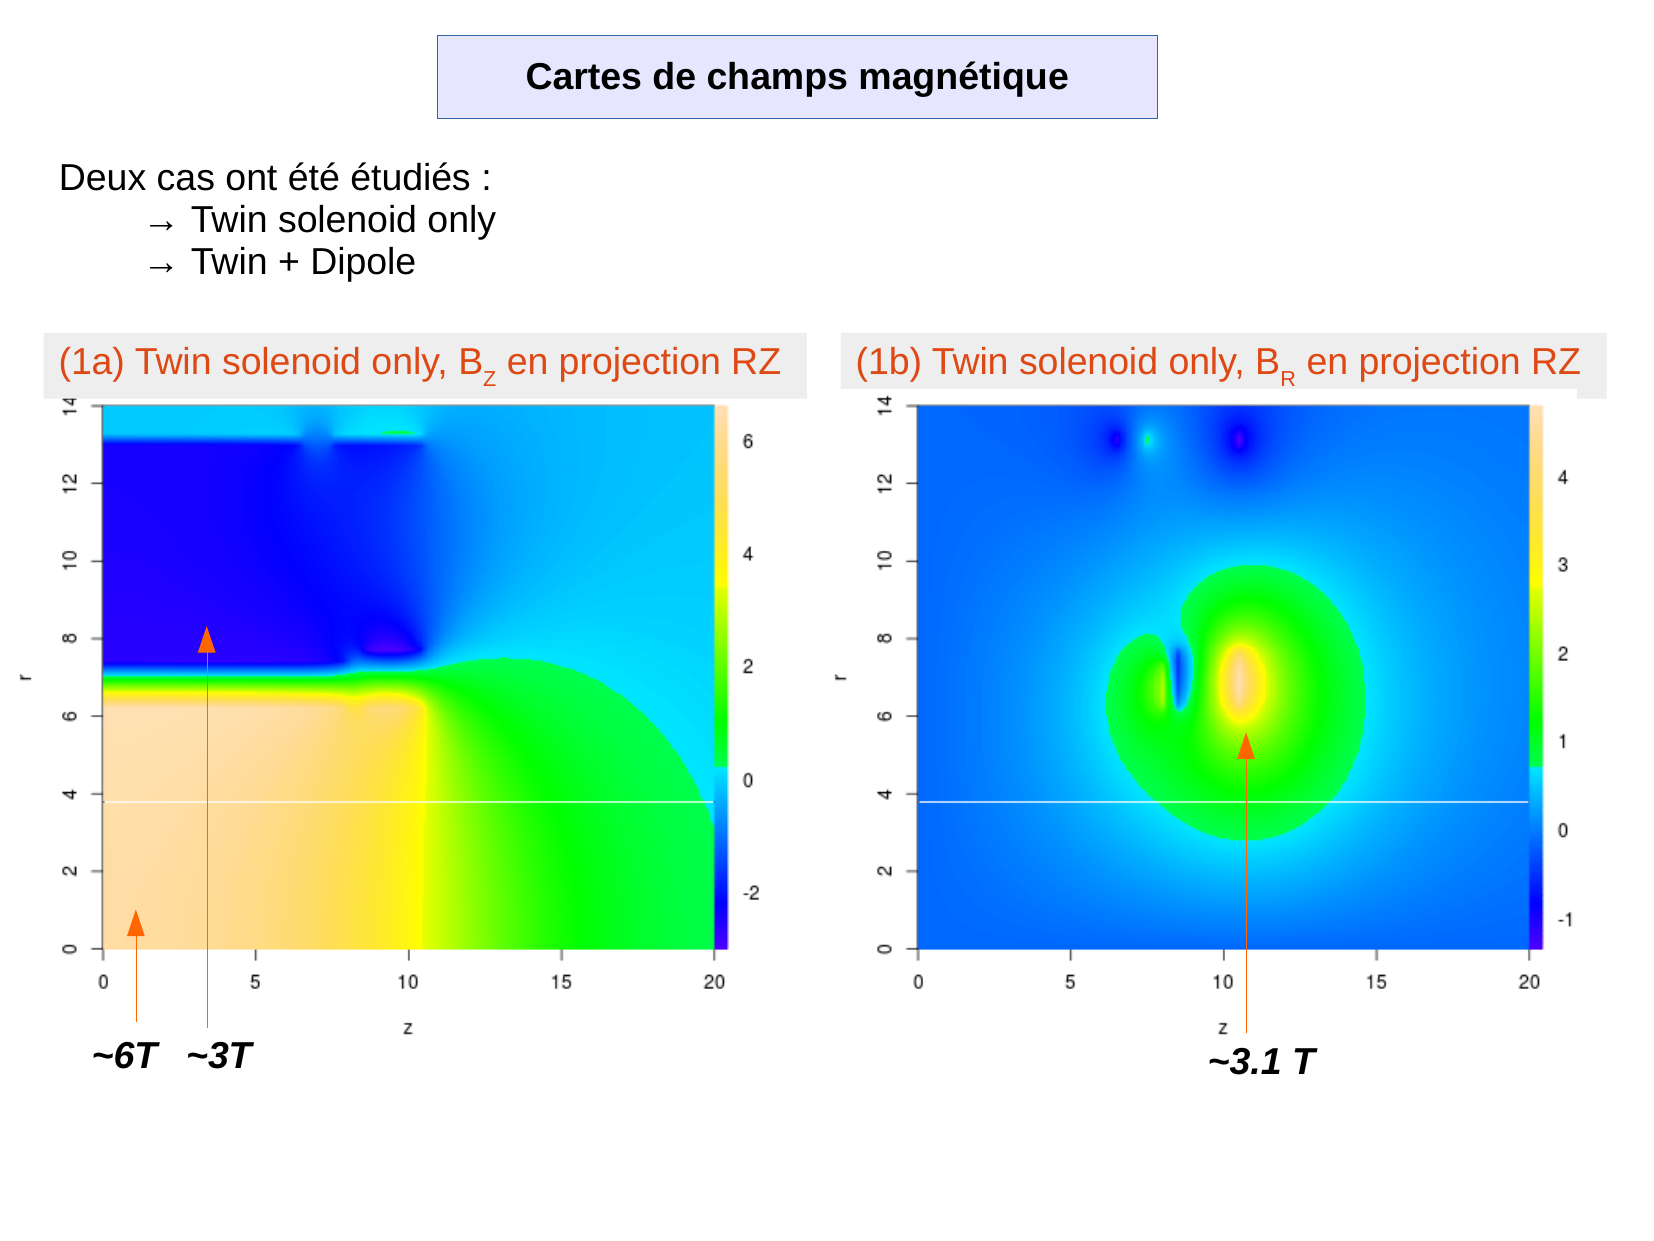

Cartes de champs magnétique
Deux cas ont été étudiés :
 → Twin solenoid only
 → Twin + Dipole
(1a) Twin solenoid only, BZ en projection RZ
(1b) Twin solenoid only, BR en projection RZ
~6T
~3T
~3.1 T